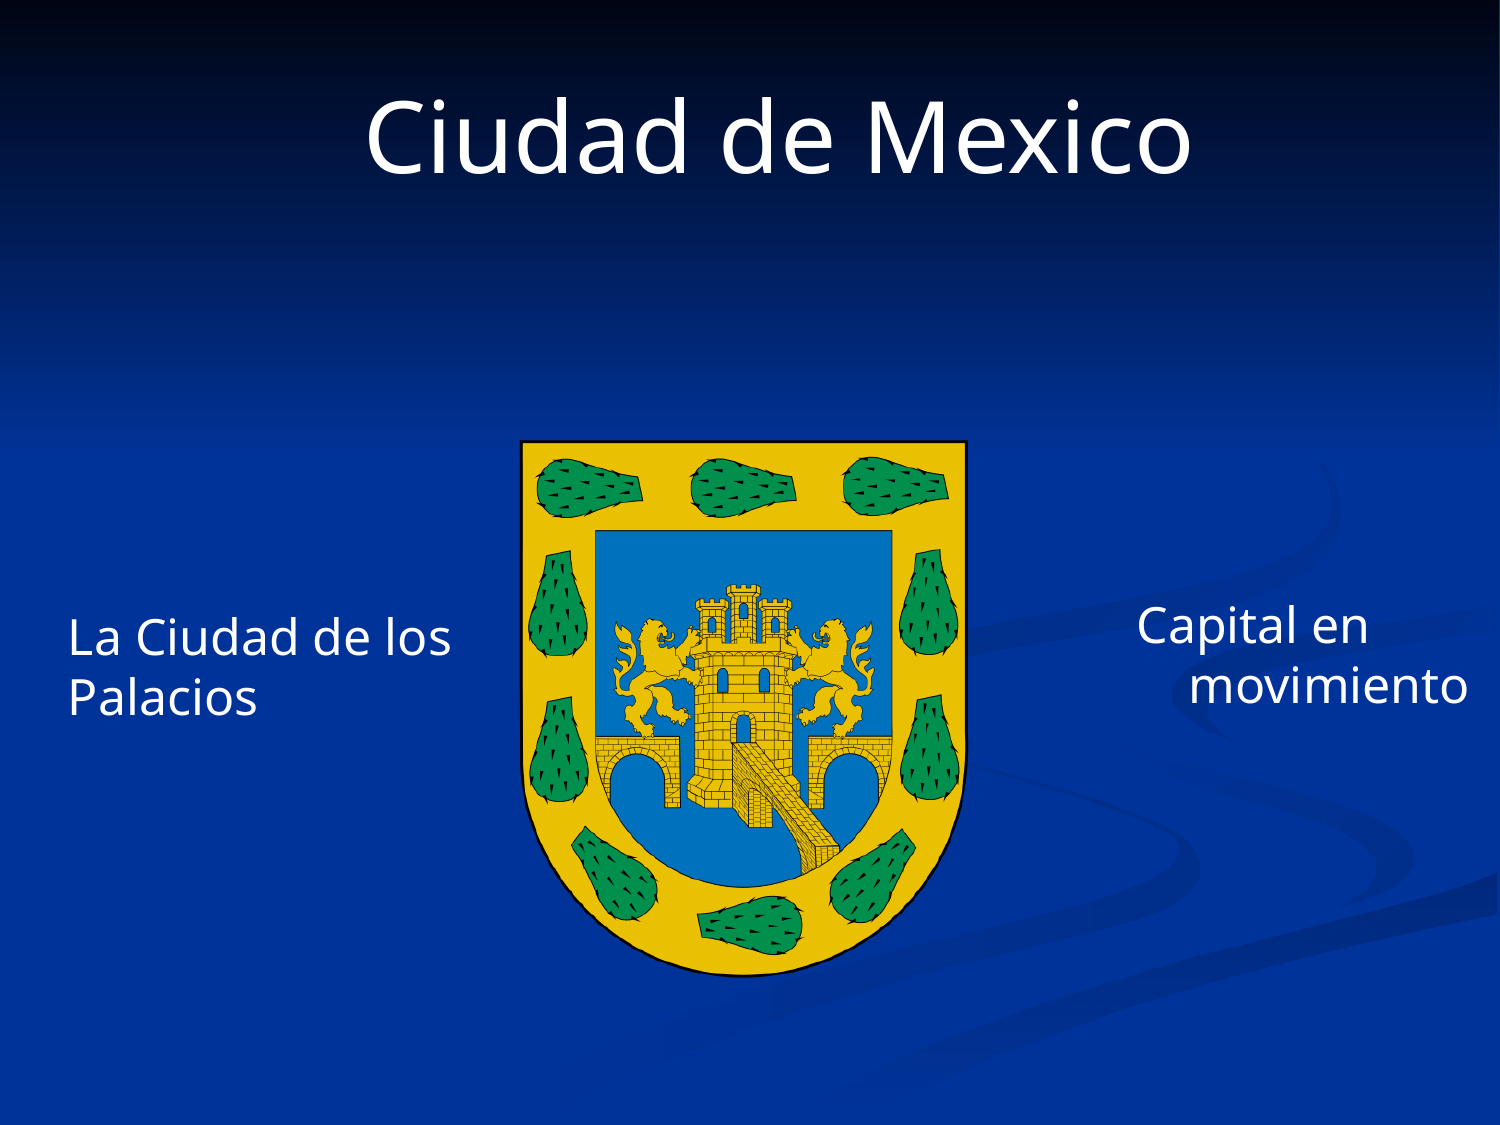

Ciudad de Mexico
Capital en movimiento
La Ciudad de los Palacios